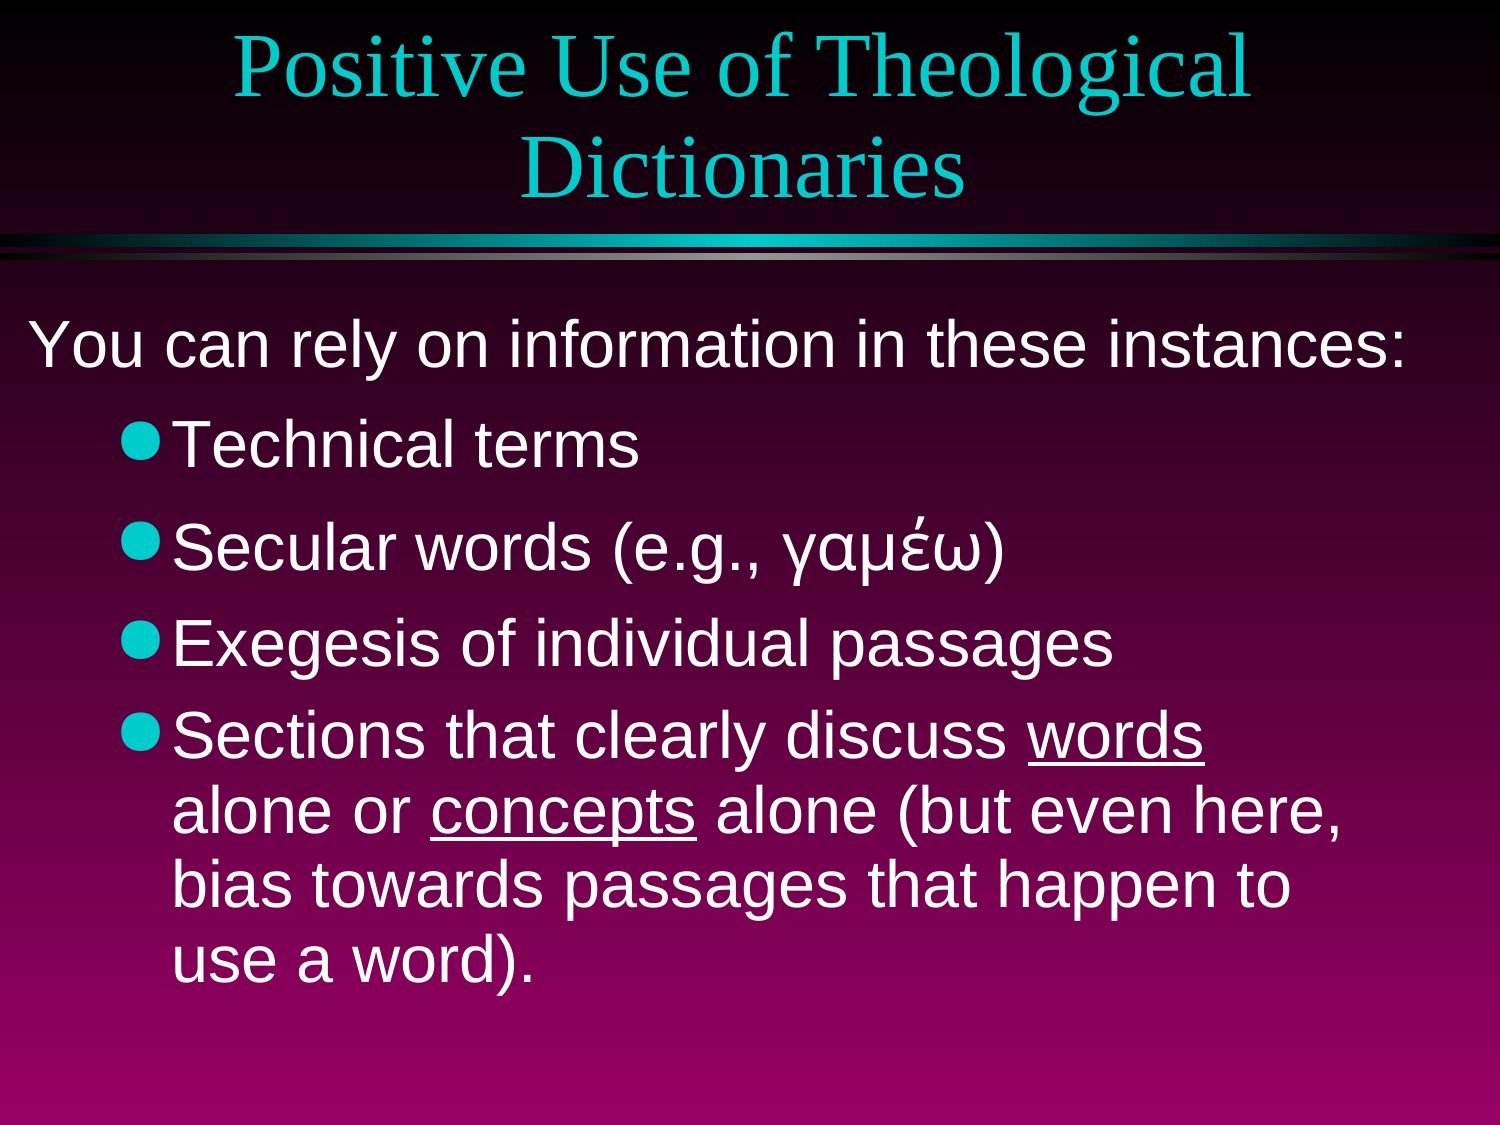

# Positive Use of Theological Dictionaries
You can rely on information in these instances:
Technical terms
Secular words (e.g., γαμέω)
Exegesis of individual passages
Sections that clearly discuss words alone or concepts alone (but even here, bias towards passages that happen to use a word).